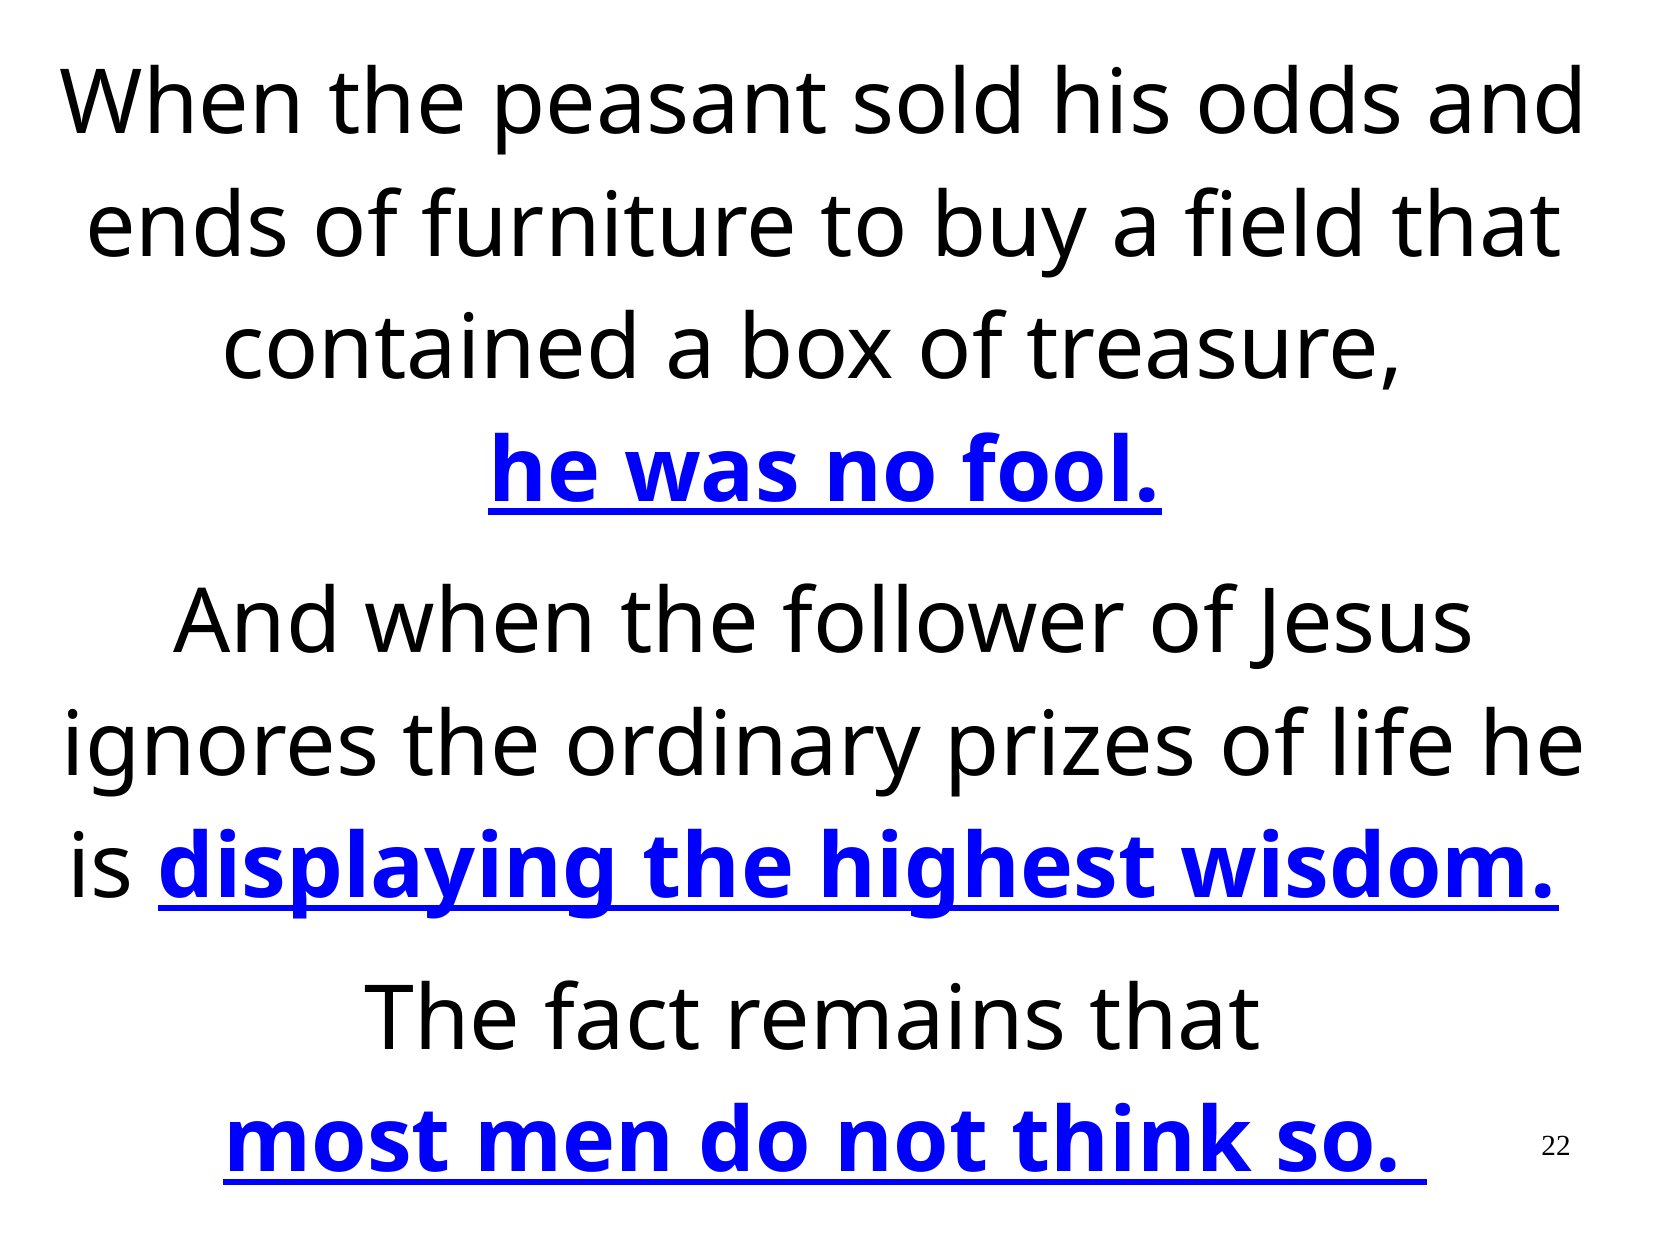

# When the peasant sold his odds and ends of furniture to buy a field that contained a box of treasure, he was no fool.
And when the follower of Jesus ignores the ordinary prizes of life he is displaying the highest wisdom.
The fact remains that
most men do not think so.
22